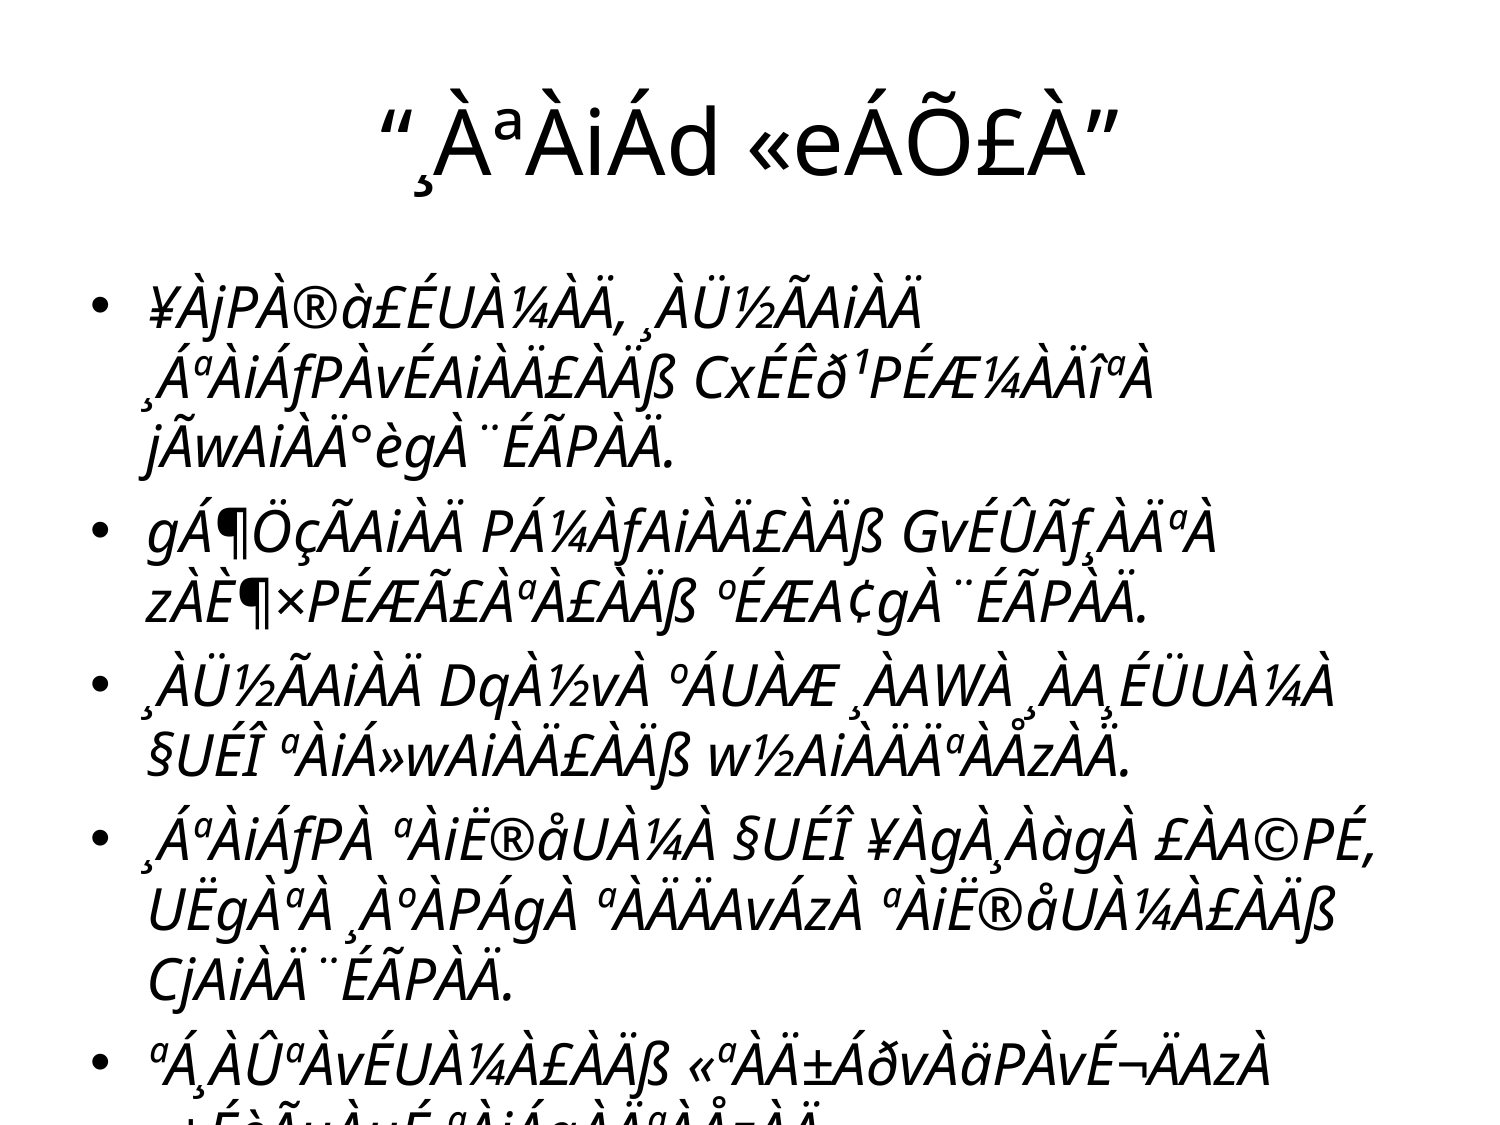

# “¸ÀªÀiÁd «eÁÕ£À”
¥ÀjPÀ®à£ÉUÀ¼ÀÄ, ¸ÀÜ½ÃAiÀÄ ¸ÁªÀiÁfPÀvÉAiÀÄ£ÀÄß CxÉÊð¹PÉÆ¼ÀÄîªÀ jÃwAiÀÄ°ègÀ¨ÉÃPÀÄ.
gÁ¶ÖçÃAiÀÄ PÁ¼ÀfAiÀÄ£ÀÄß GvÉÛÃf¸ÀÄªÀ zÀÈ¶×PÉÆÃ£ÀªÀ£ÀÄß ºÉÆA¢gÀ¨ÉÃPÀÄ.
¸ÀÜ½ÃAiÀÄ DqÀ½vÀ ºÁUÀÆ ¸ÀAWÀ ¸ÀA¸ÉÜUÀ¼À §UÉÎ ªÀiÁ»wAiÀÄ£ÀÄß w½AiÀÄÄªÀÅzÀÄ.
¸ÁªÀiÁfPÀ ªÀiË®åUÀ¼À §UÉÎ ¥ÀgÀ¸ÀàgÀ £ÀA©PÉ, UËgÀªÀ ¸ÀºÀPÁgÀ ªÀÄÄAvÁzÀ ªÀiË®åUÀ¼À£ÀÄß CjAiÀÄ¨ÉÃPÀÄ.
ªÁ¸ÀÛªÀvÉUÀ¼À£ÀÄß «ªÀÄ±ÁðvÀäPÀvÉ¬ÄAzÀ «±ÉèÃµÀuÉ ªÀiÁqÀÄªÀÅzÀÄ.